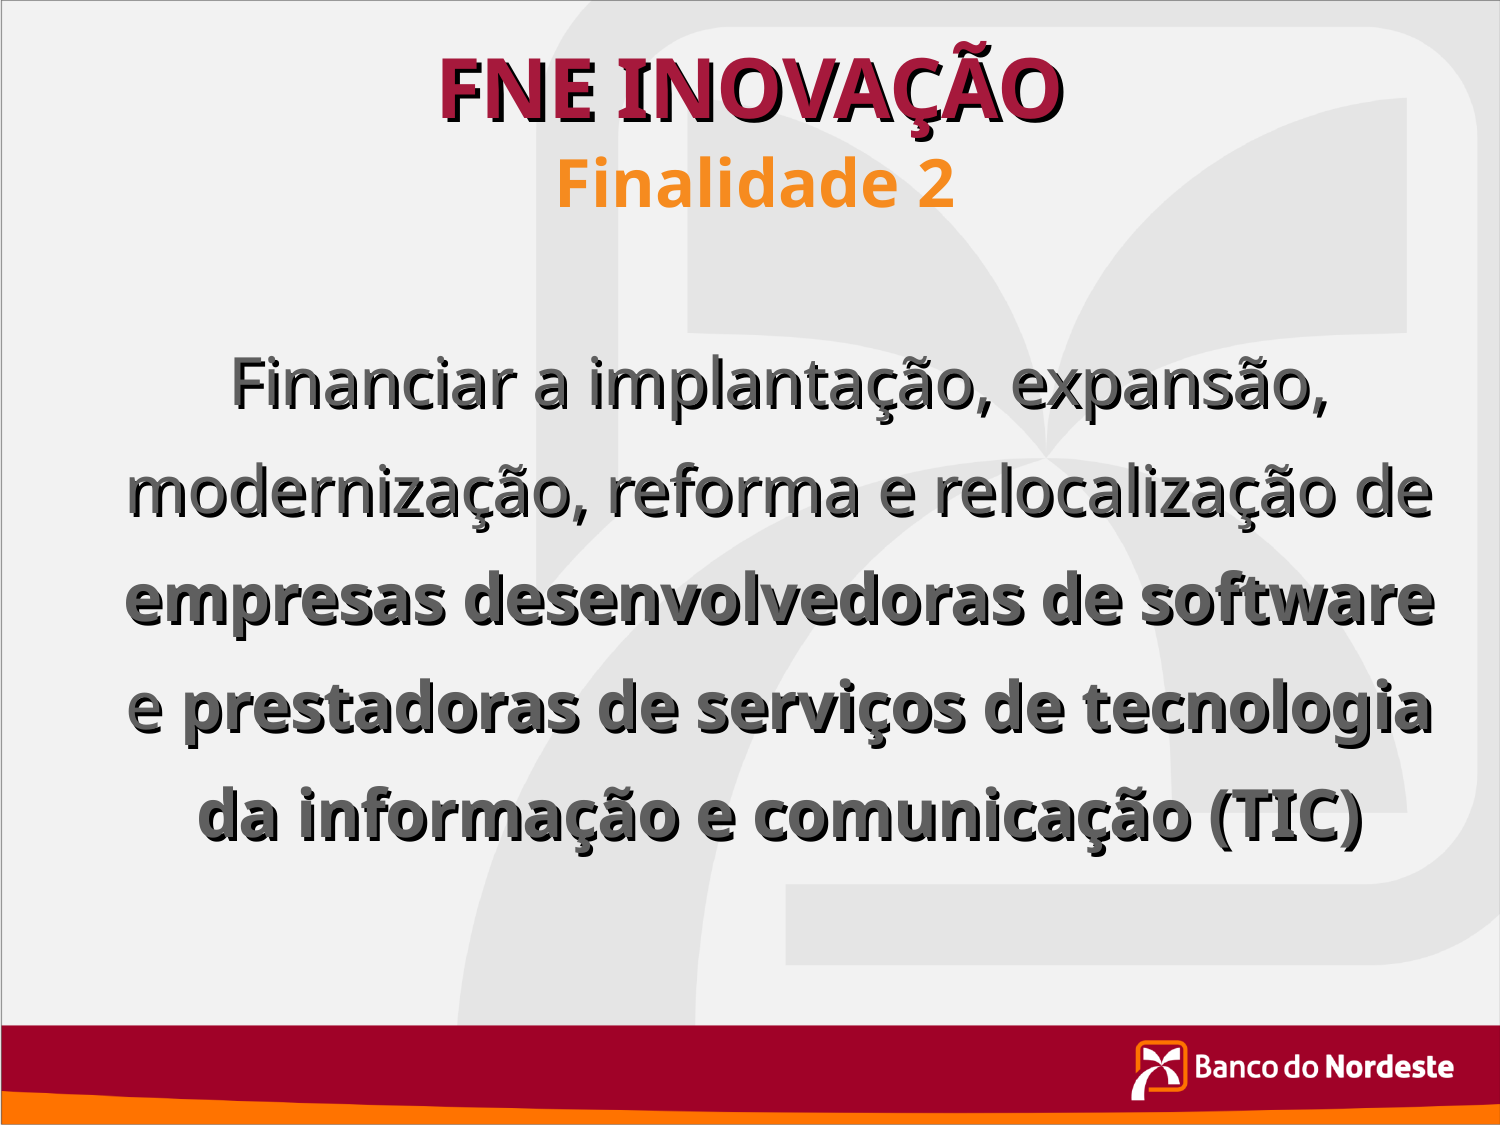

FNE INOVAÇÃO
Finalidade 2
Financiar a implantação, expansão, modernização, reforma e relocalização de empresas desenvolvedoras de software e prestadoras de serviços de tecnologia da informação e comunicação (TIC)